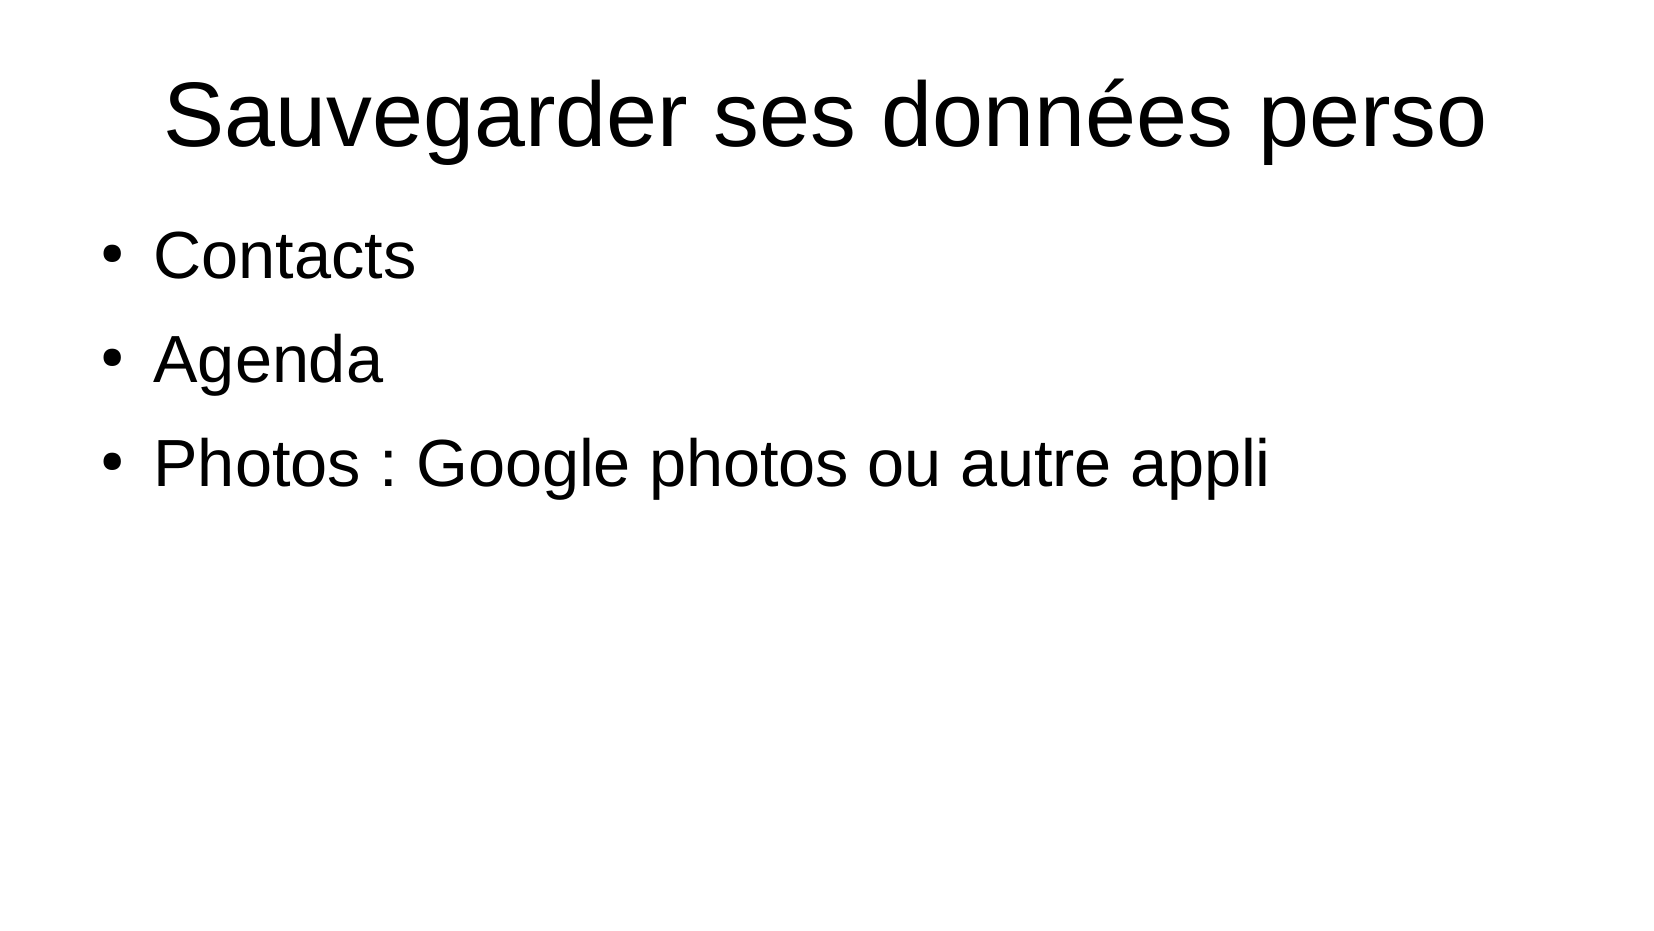

# Sauvegarder ses données perso
Contacts
Agenda
Photos : Google photos ou autre appli